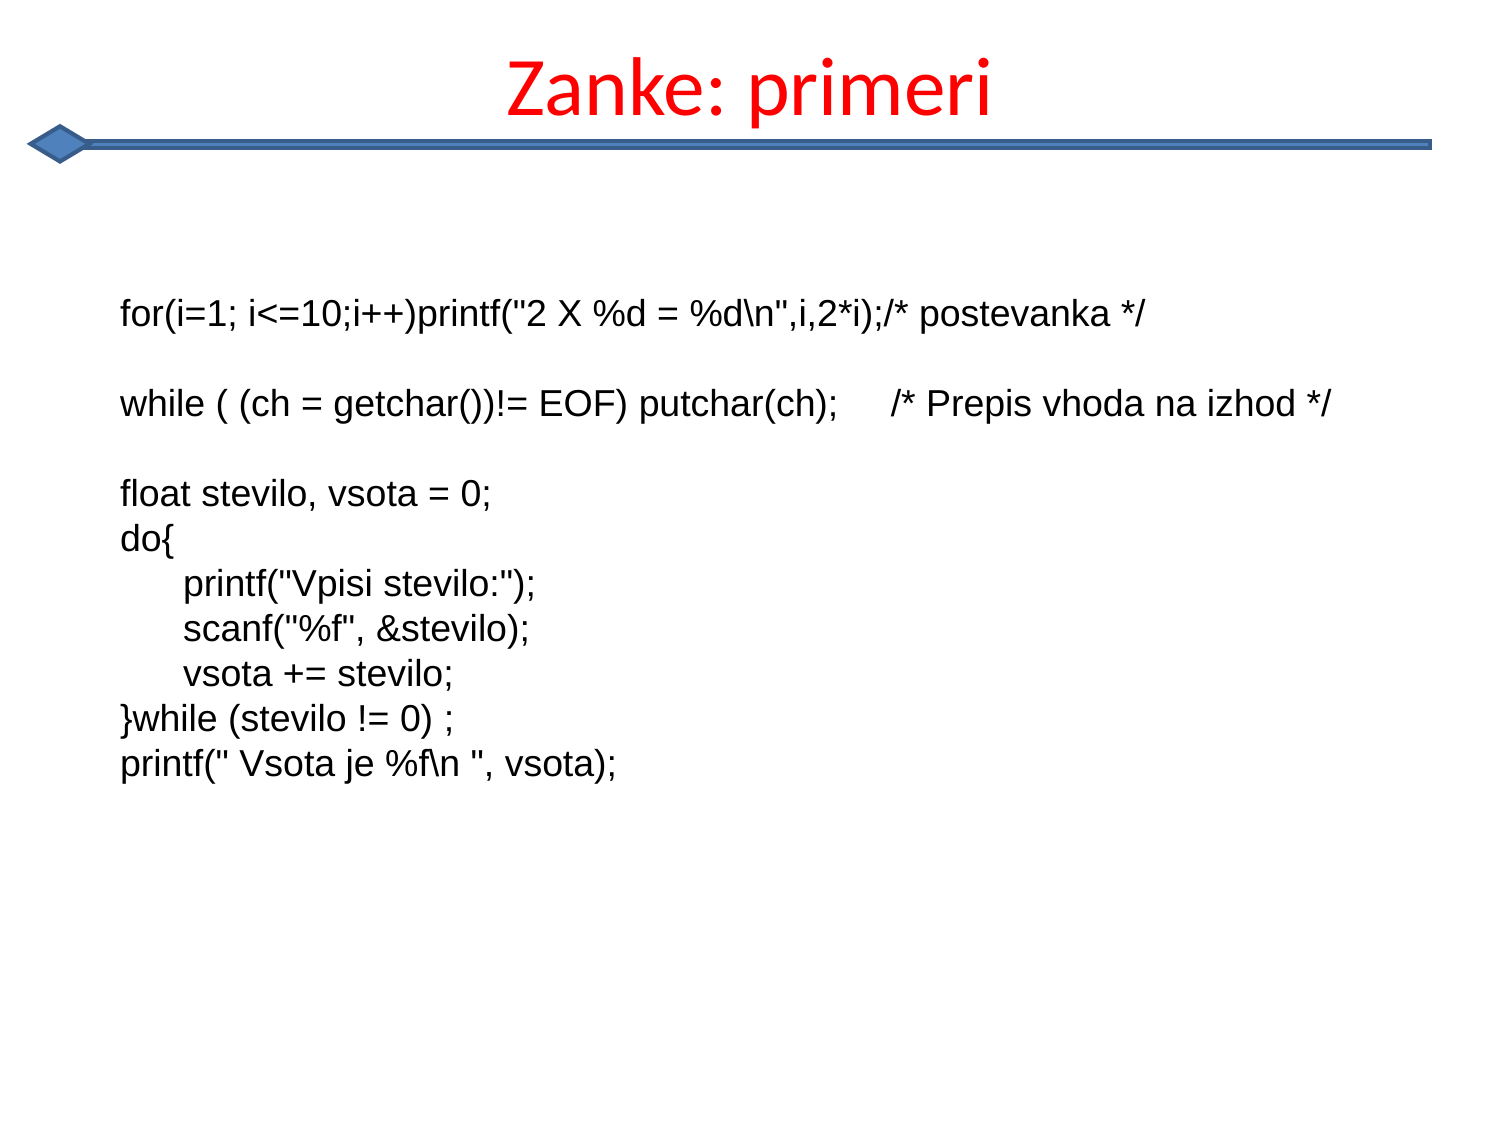

# Zanke: primeri
for(i=1; i<=10;i++)printf("2 X %d = %d\n",i,2*i);/* postevanka */
while ( (ch = getchar())!= EOF) putchar(ch);     /* Prepis vhoda na izhod */
float stevilo, vsota = 0;
do{
 printf("Vpisi stevilo:");
 scanf("%f", &stevilo);
 vsota += stevilo;
}while (stevilo != 0) ;
printf(" Vsota je %f\n ", vsota);